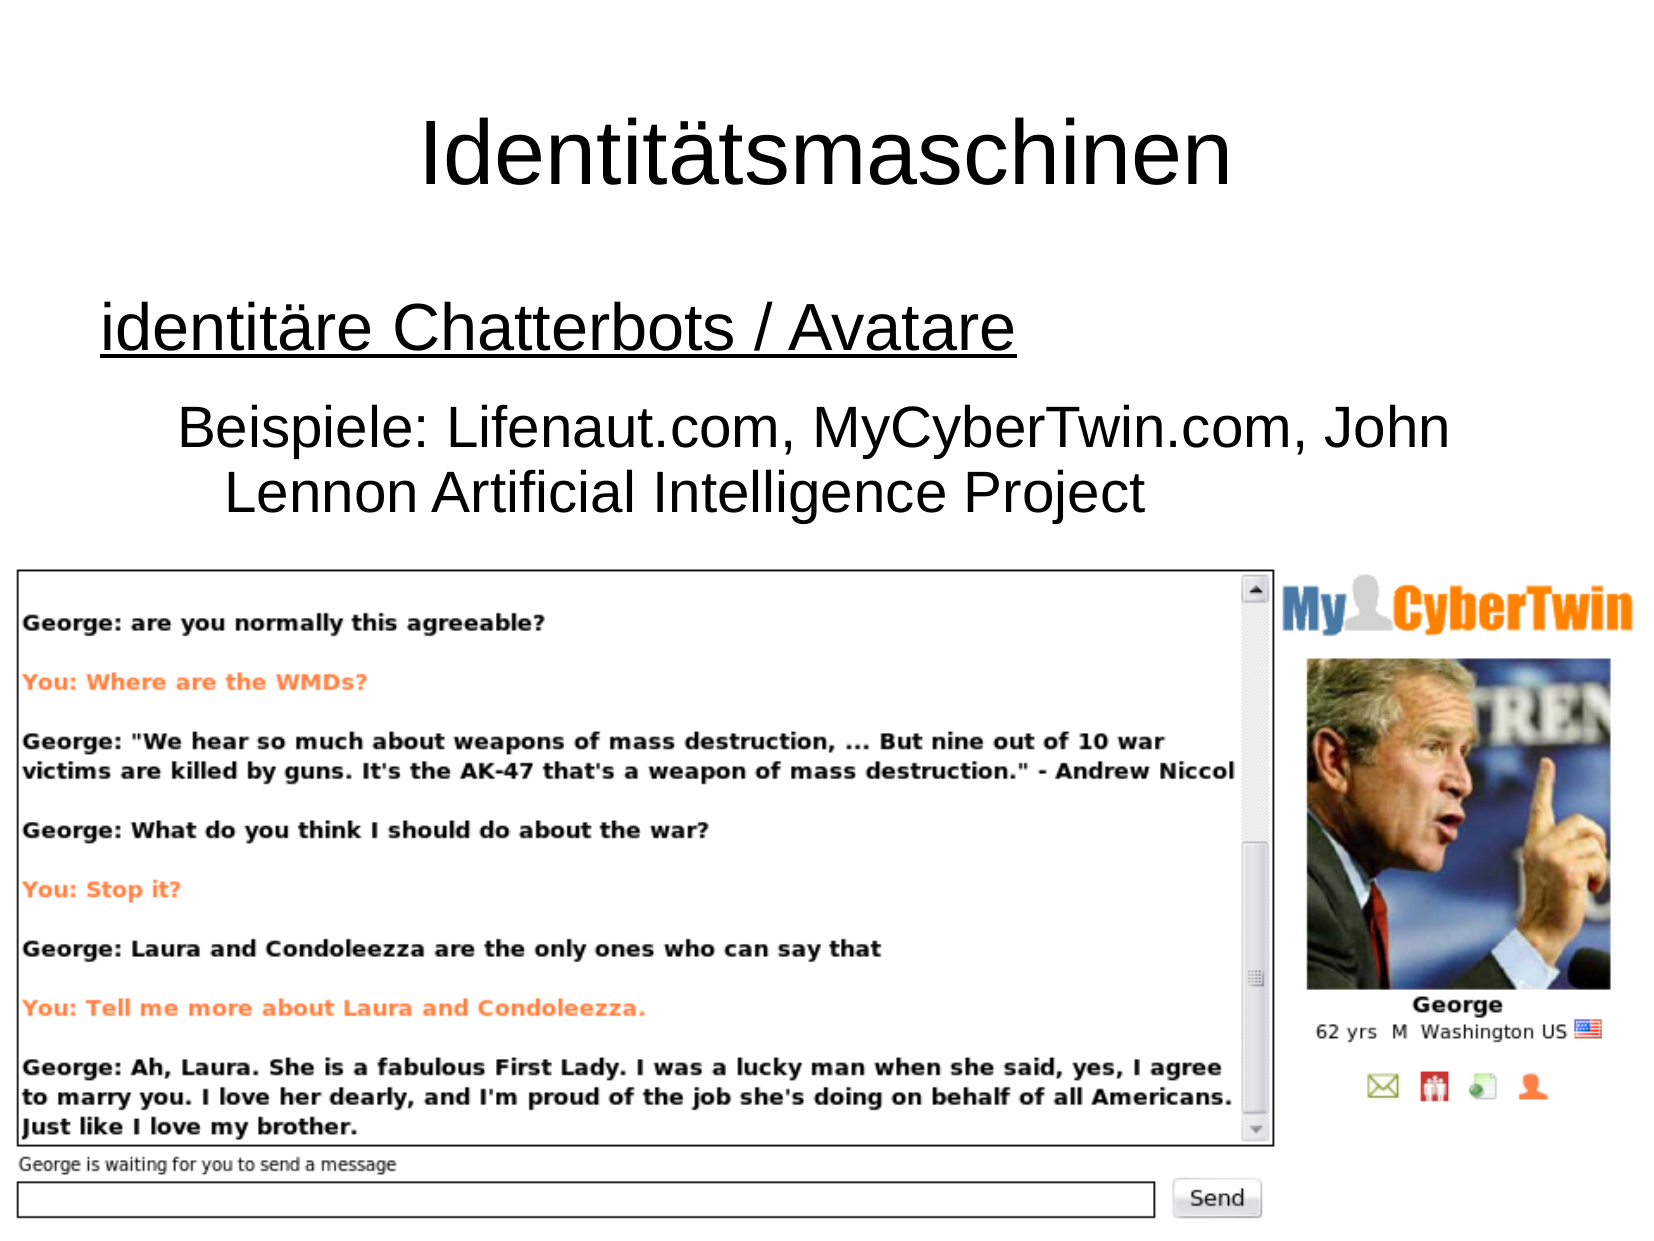

# Identitätsmaschinen
identitäre Chatterbots / Avatare
Beispiele: Lifenaut.com, MyCyberTwin.com, John Lennon Artificial Intelligence Project